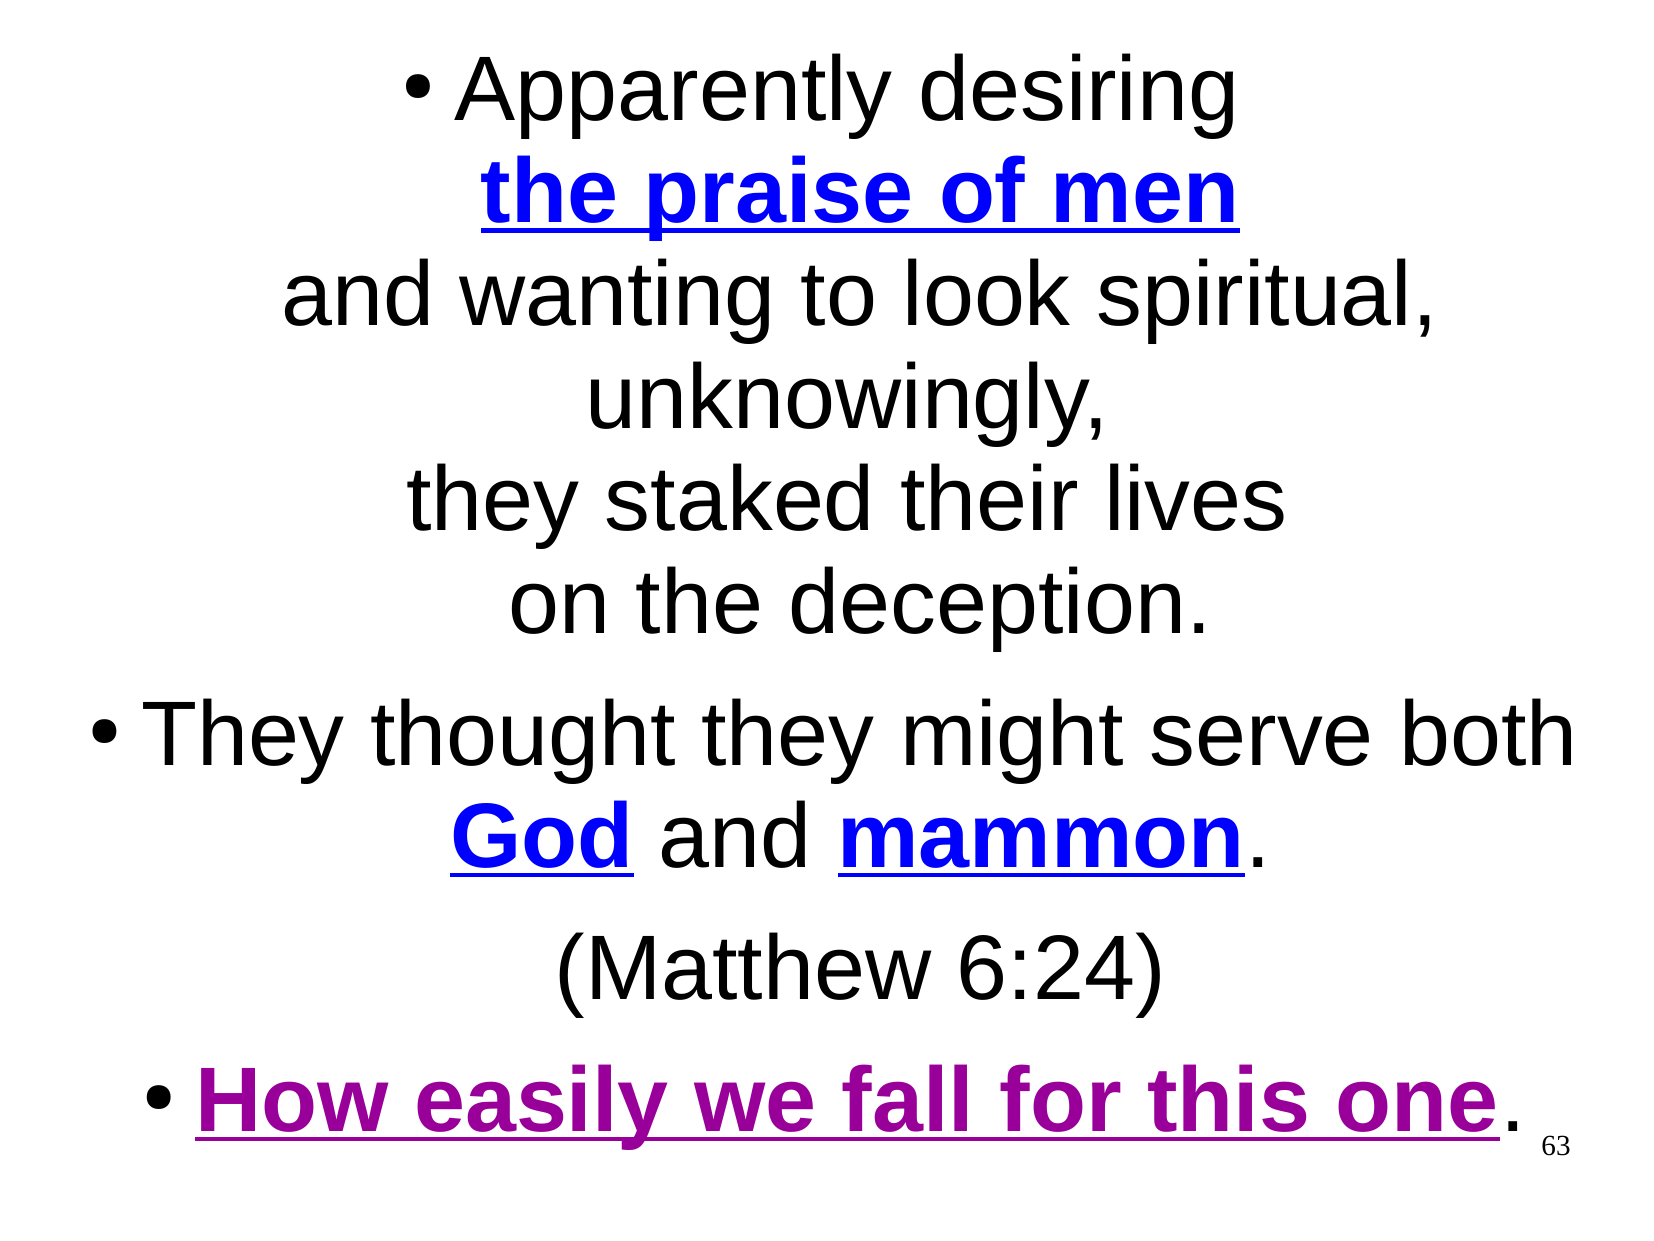

# Apparently desiring the praise of men and wanting to look spiritual, unknowingly, they staked their lives on the deception.
They thought they might serve both God and mammon.
(Matthew 6:24)
How easily we fall for this one.
63